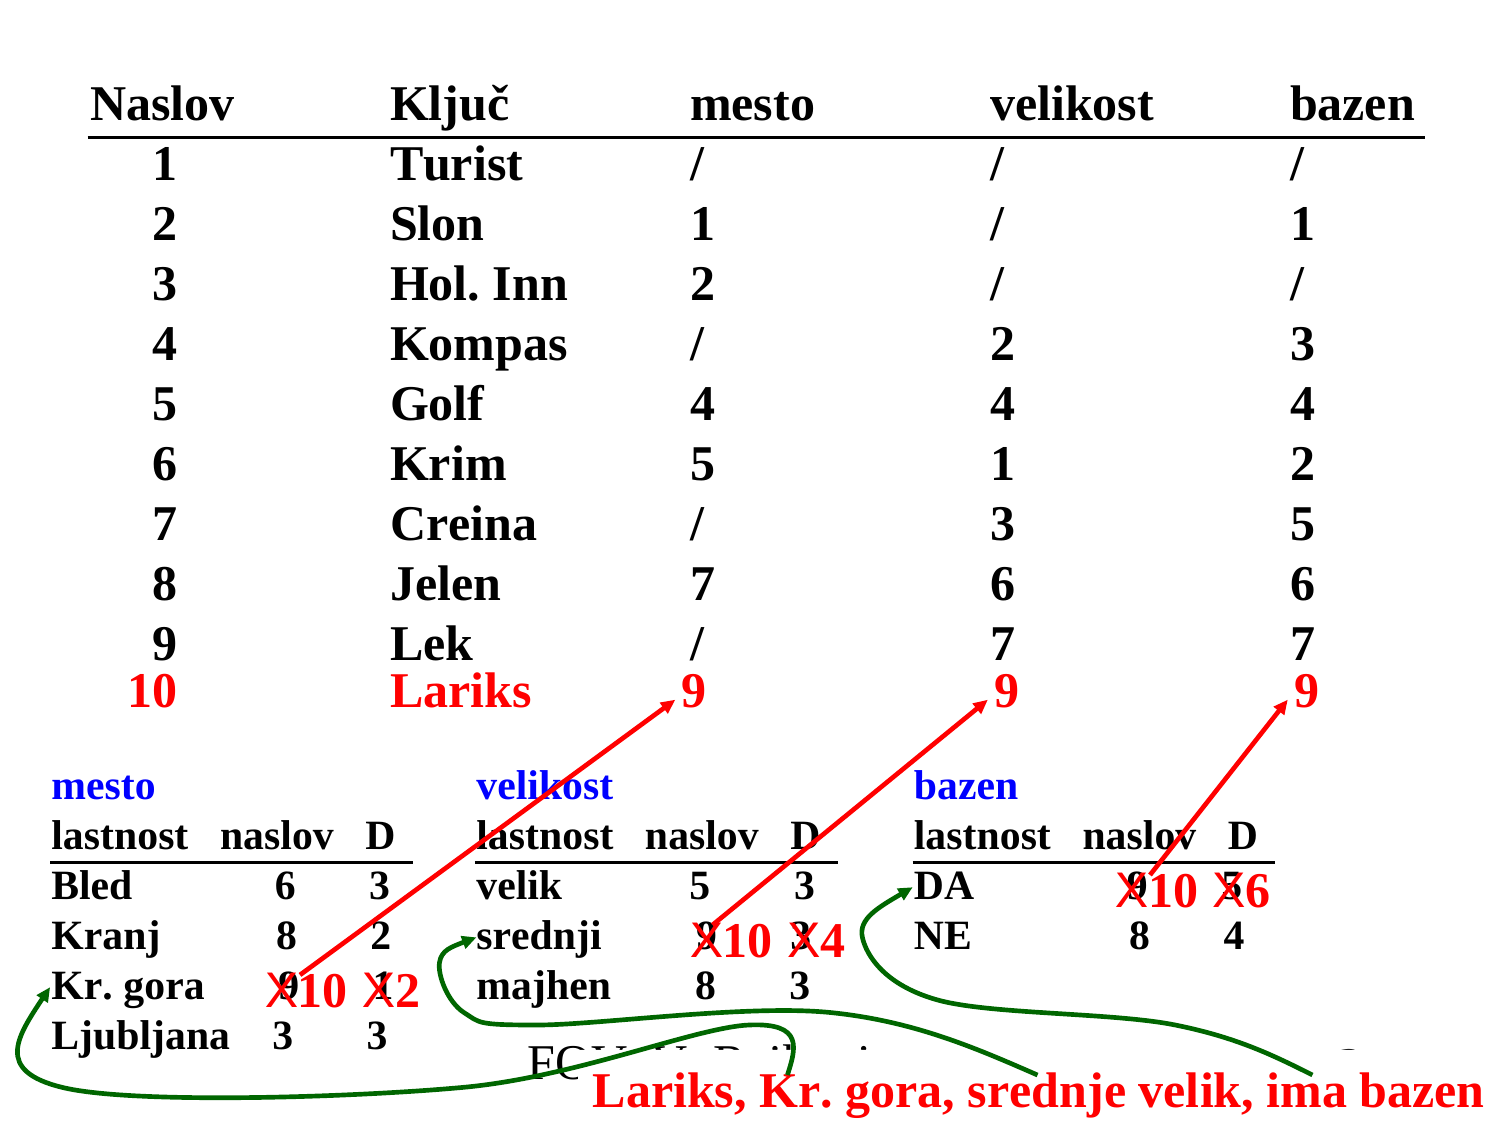

Naslov		Ključ		mesto		velikost	bazen
 1		Turist		/ 		/		/
 2		Slon		1		/		1
 3		Hol. Inn	2		/		/
 4		Kompas	/		2		3
 5		Golf		4		4		4
 6		Krim		5		1		2
 7		Creina		/		3		5
 8		Jelen		7		6		6
 9		Lek		/		7		7
10 Lariks 9 9 9
mesto
lastnost naslov D
Bled	 6 3
Kranj 8 2
Kr. gora 9 1
Ljubljana 3 3
velikost
lastnost naslov D
velik	 5 3
srednji 9 3
majhen 8 3
bazen
lastnost naslov D
DA	 9 5
NE 8 4
X10 X6
X10 X4
X10 X2
FOV, V. Rajkovic
27
Lariks, Kr. gora, srednje velik, ima bazen